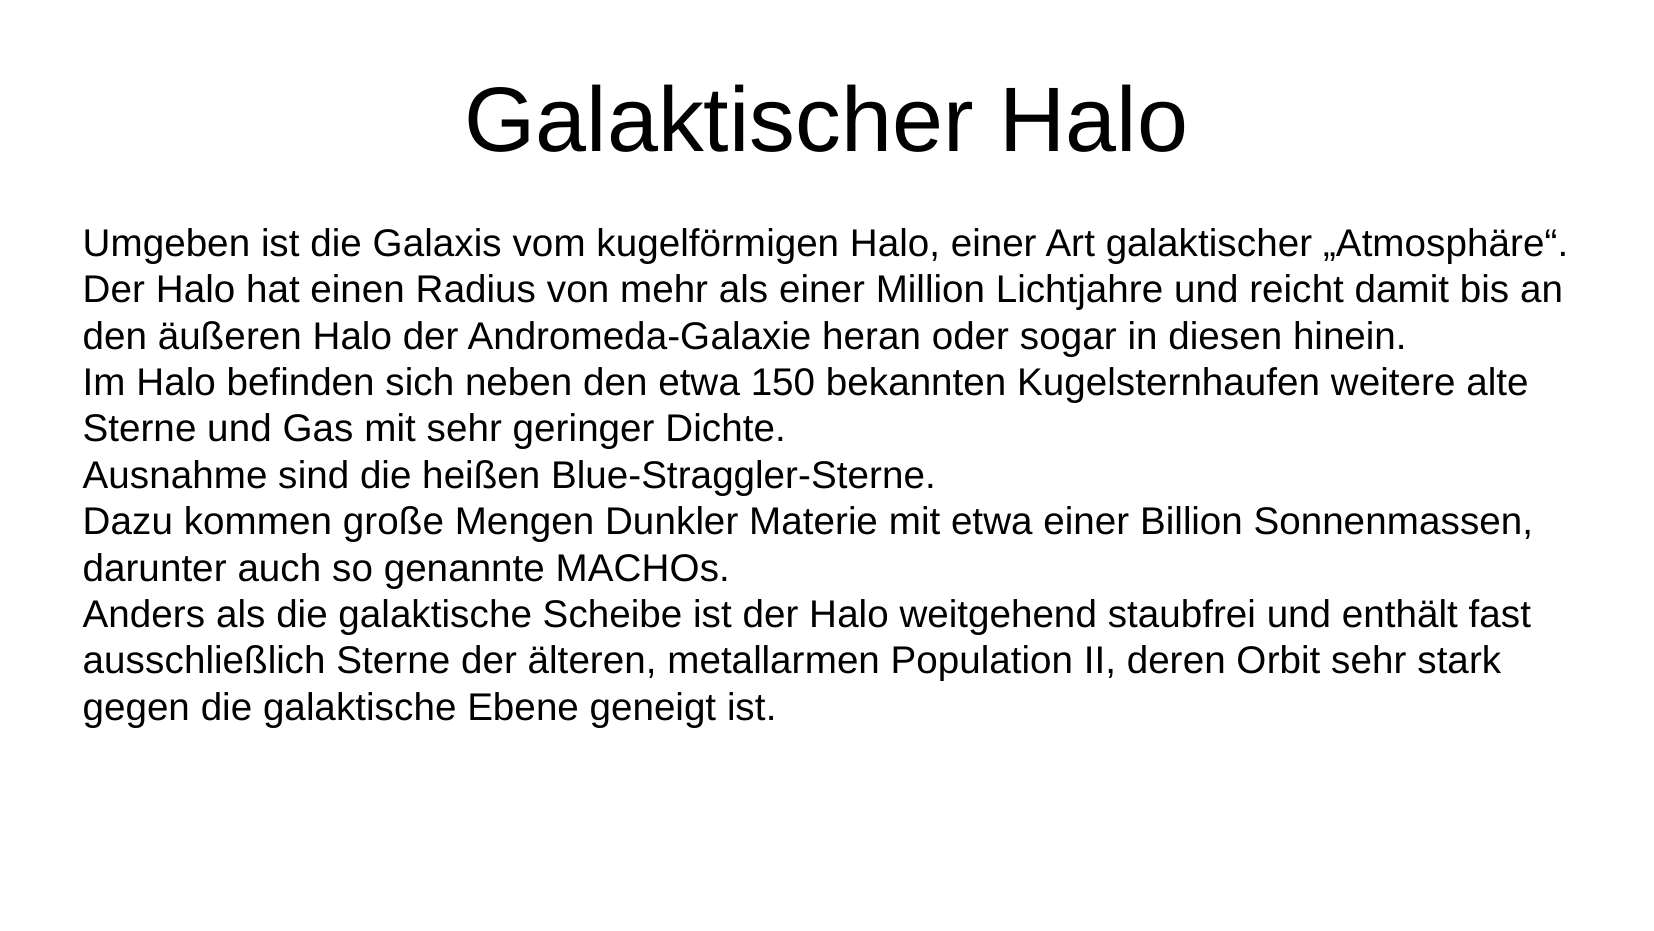

Galaktischer Halo
Umgeben ist die Galaxis vom kugelförmigen Halo, einer Art galaktischer „Atmosphäre“.
Der Halo hat einen Radius von mehr als einer Million Lichtjahre und reicht damit bis an den äußeren Halo der Andromeda-Galaxie heran oder sogar in diesen hinein.
Im Halo befinden sich neben den etwa 150 bekannten Kugelsternhaufen weitere alte Sterne und Gas mit sehr geringer Dichte.
Ausnahme sind die heißen Blue-Straggler-Sterne.
Dazu kommen große Mengen Dunkler Materie mit etwa einer Billion Sonnenmassen, darunter auch so genannte MACHOs.
Anders als die galaktische Scheibe ist der Halo weitgehend staubfrei und enthält fast ausschließlich Sterne der älteren, metallarmen Population II, deren Orbit sehr stark gegen die galaktische Ebene geneigt ist.